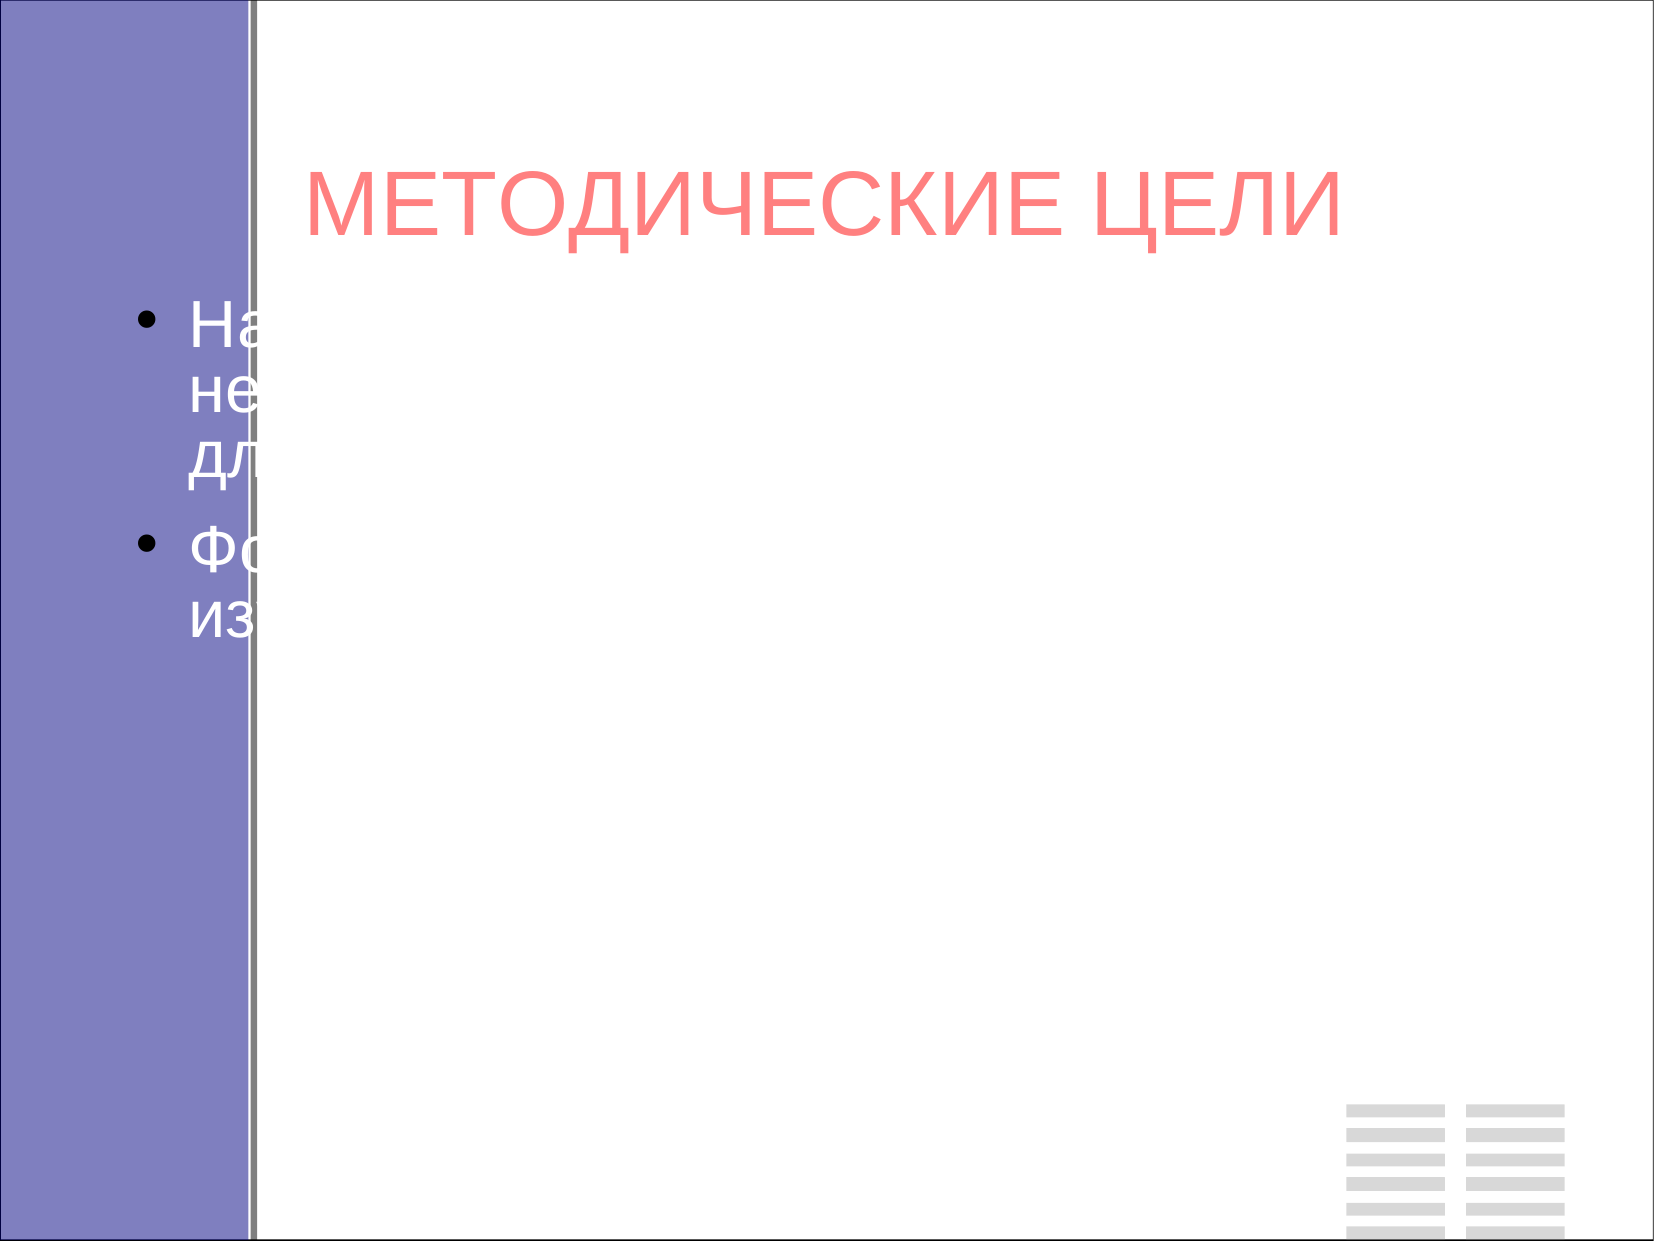

# МЕТОДИЧЕСКИЕ ЦЕЛИ
Научить детей составлять список необходимых устройств при покупке ПК, для различных целей.
Формирование интереса к углубленному изучению архитектуры ПК.